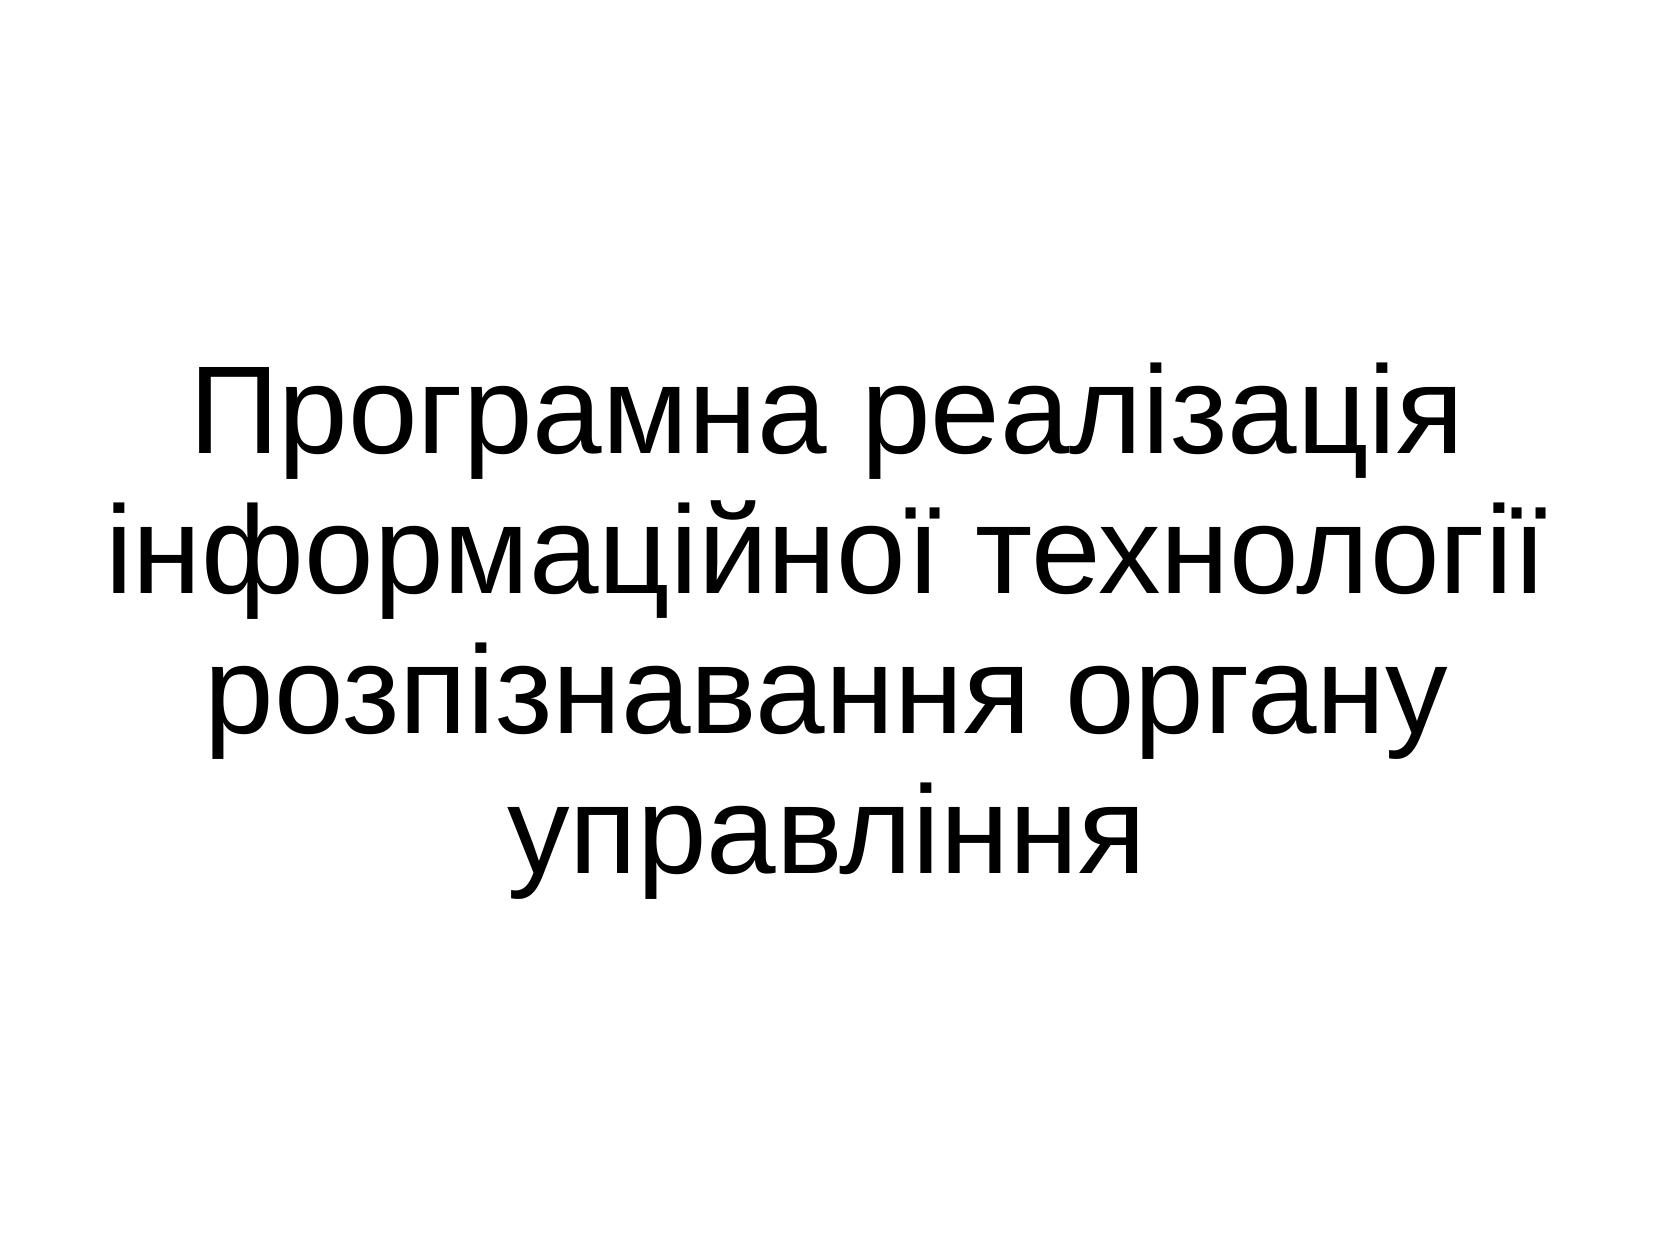

# Програмна реалізація інформаційної технології розпізнавання органу управління